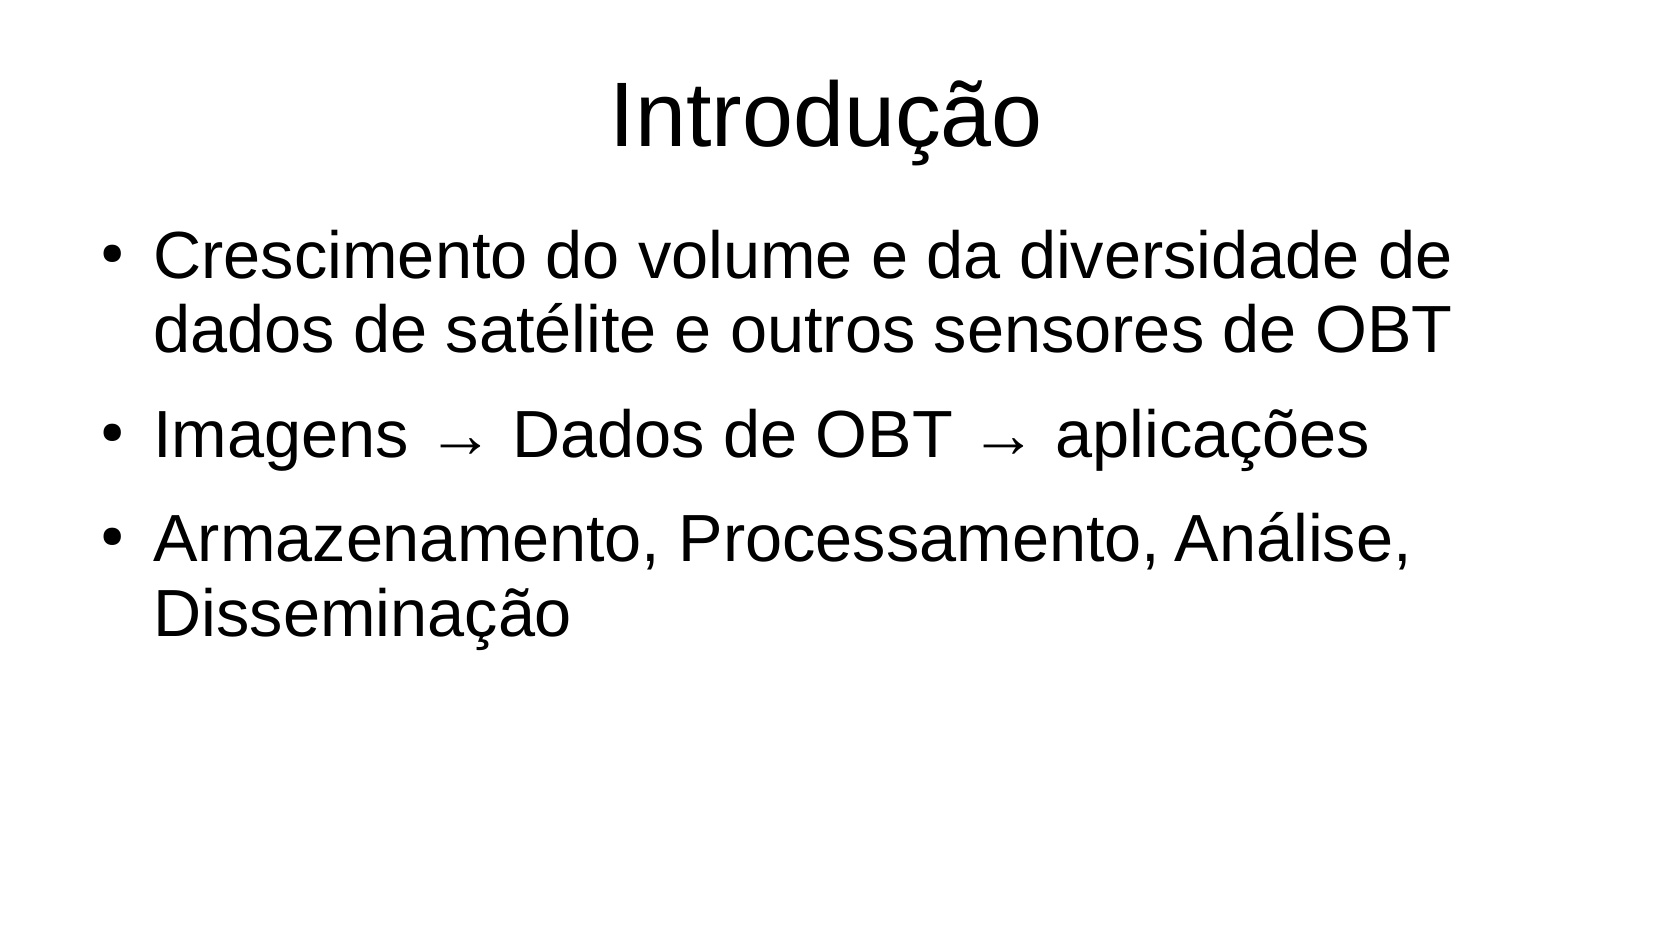

# Introdução
Crescimento do volume e da diversidade de dados de satélite e outros sensores de OBT
Imagens → Dados de OBT → aplicações
Armazenamento, Processamento, Análise, Disseminação